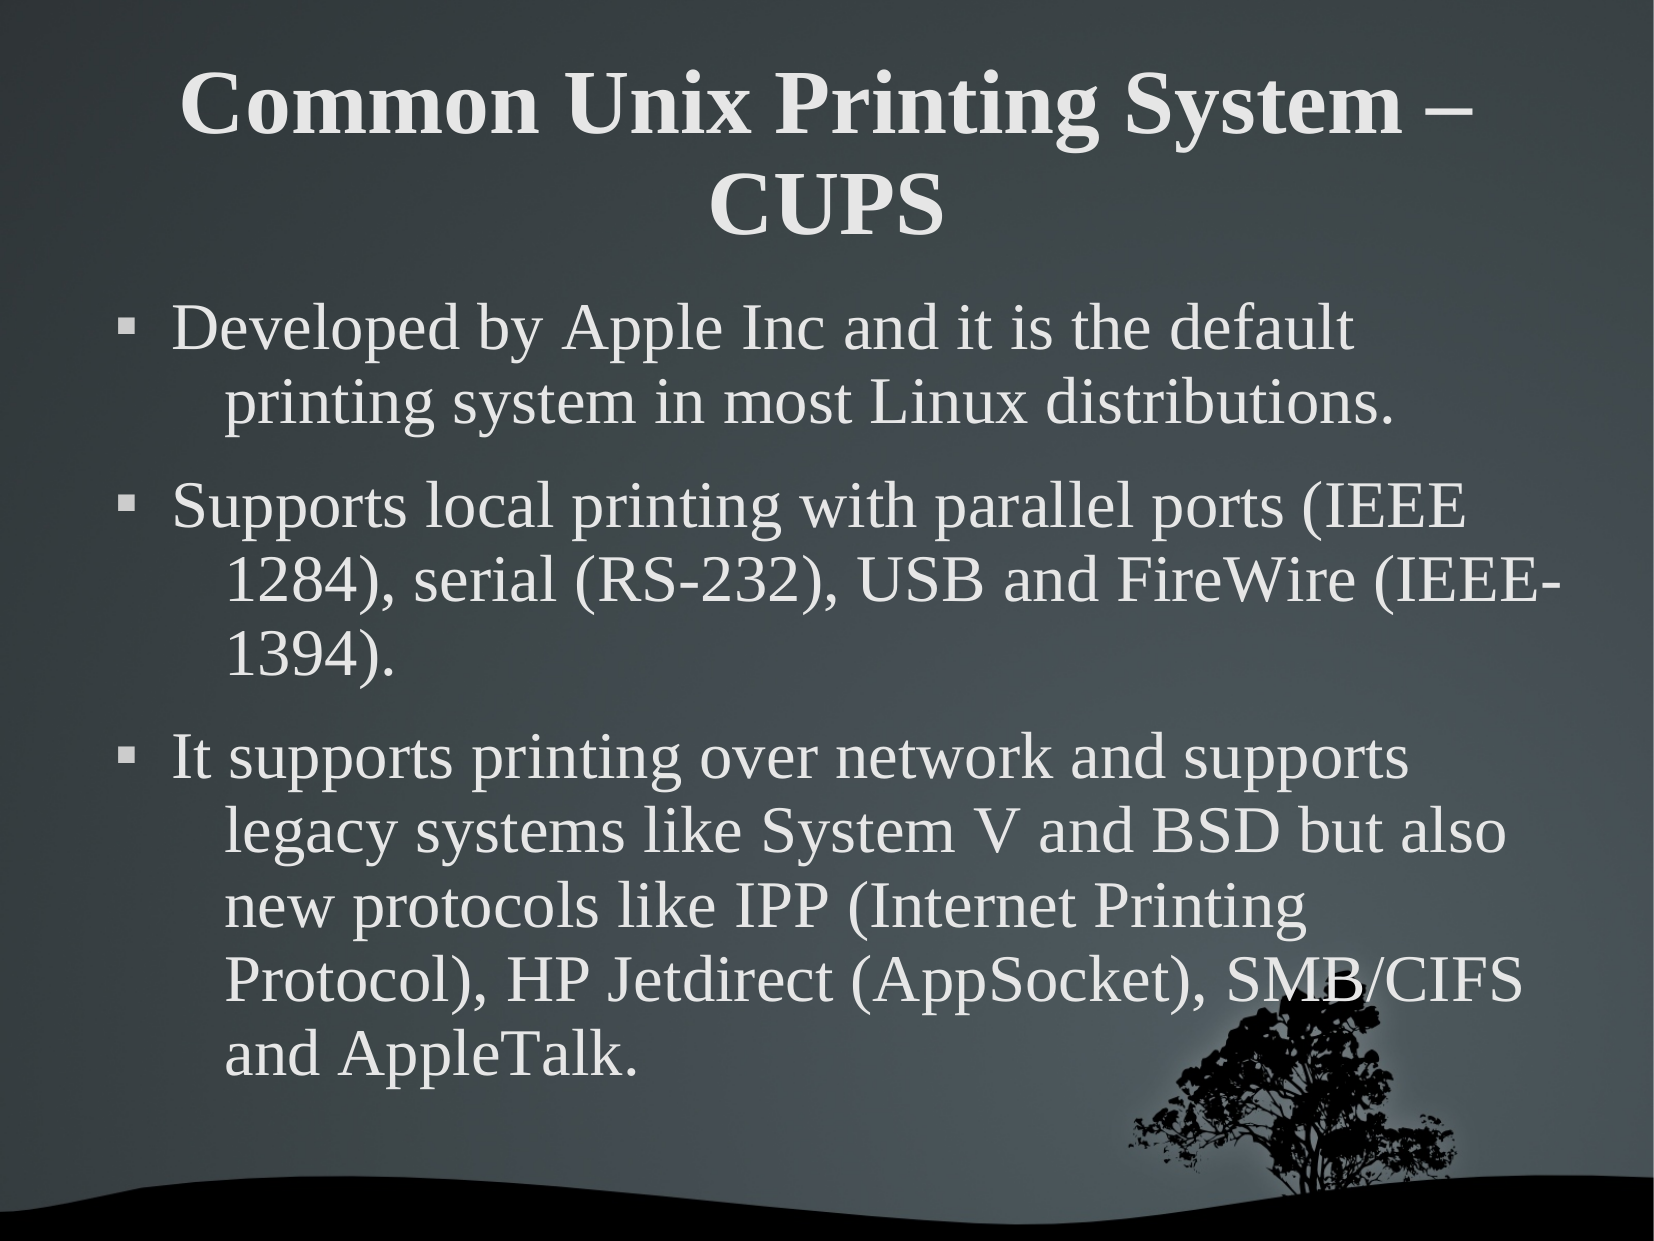

# Common Unix Printing System – CUPS
Developed by Apple Inc and it is the default printing system in most Linux distributions.
Supports local printing with parallel ports (IEEE 1284), serial (RS-232), USB and FireWire (IEEE-1394).
It supports printing over network and supports legacy systems like System V and BSD but also new protocols like IPP (Internet Printing Protocol), HP Jetdirect (AppSocket), SMB/CIFS and AppleTalk.